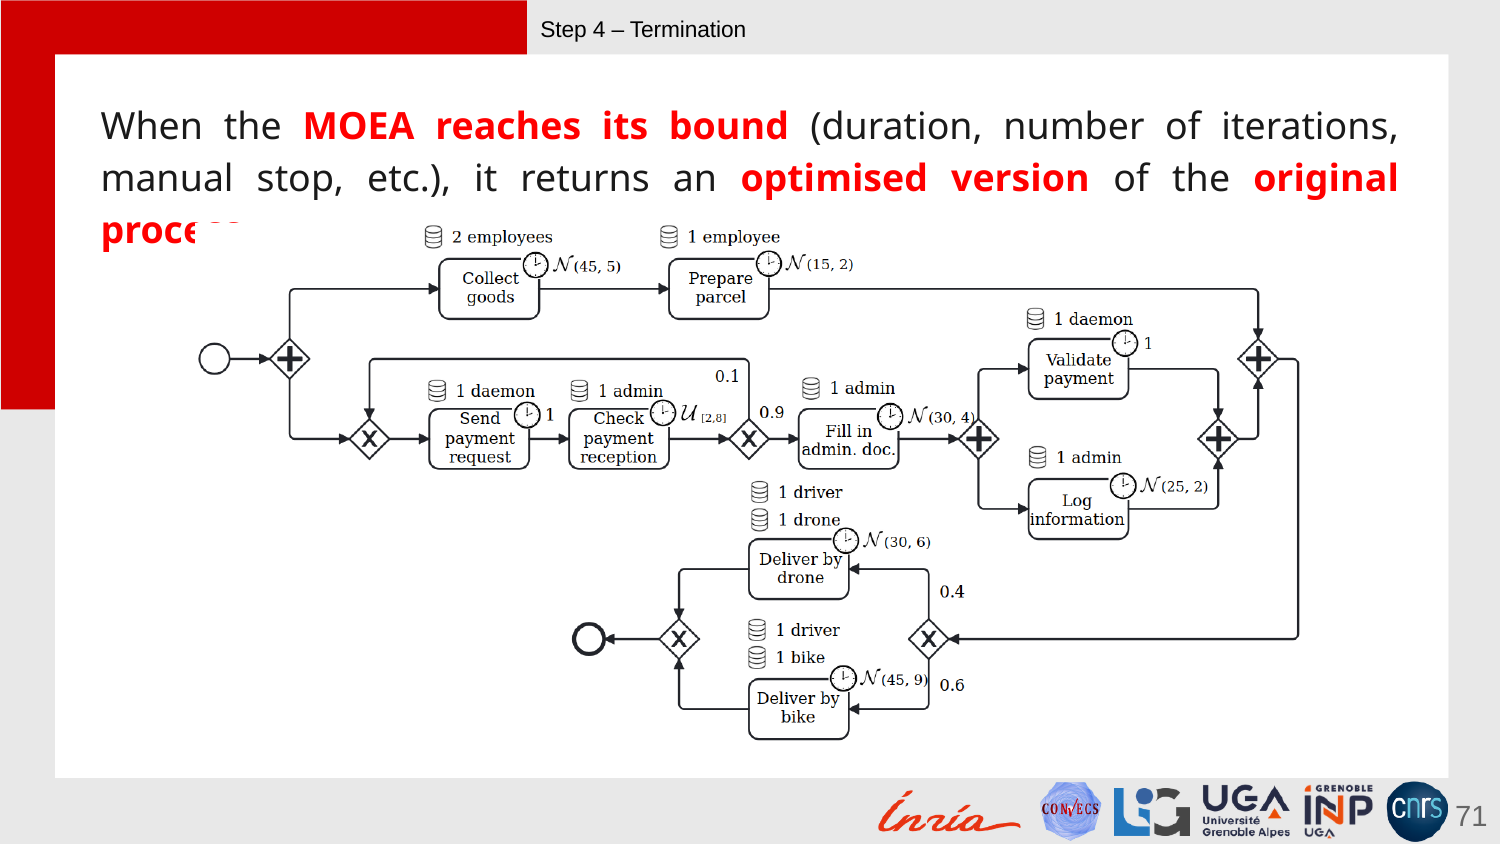

# Step 4 – Termination
When the MOEA reaches its bound (duration, number of iterations, manual stop, etc.), it returns an optimised version of the original process.
71